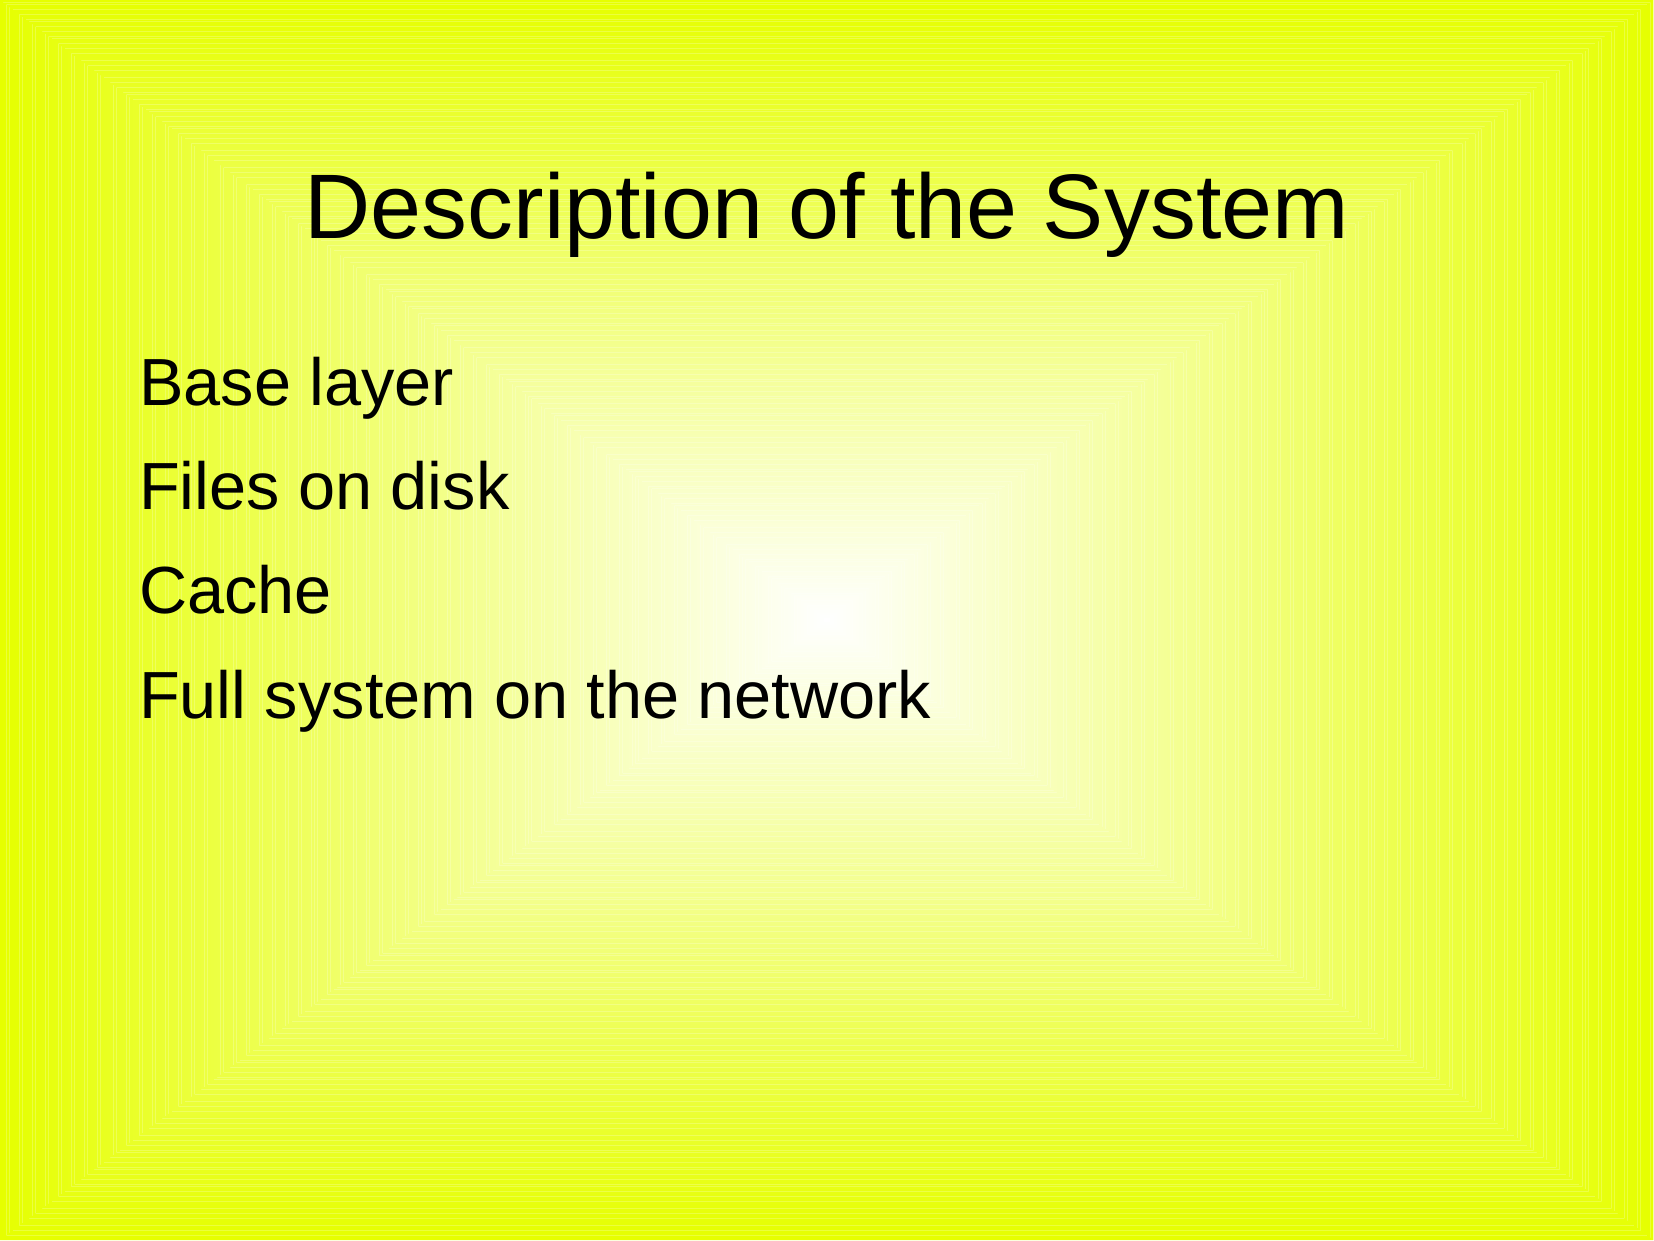

# Description of the System
Base layer
Files on disk
Cache
Full system on the network